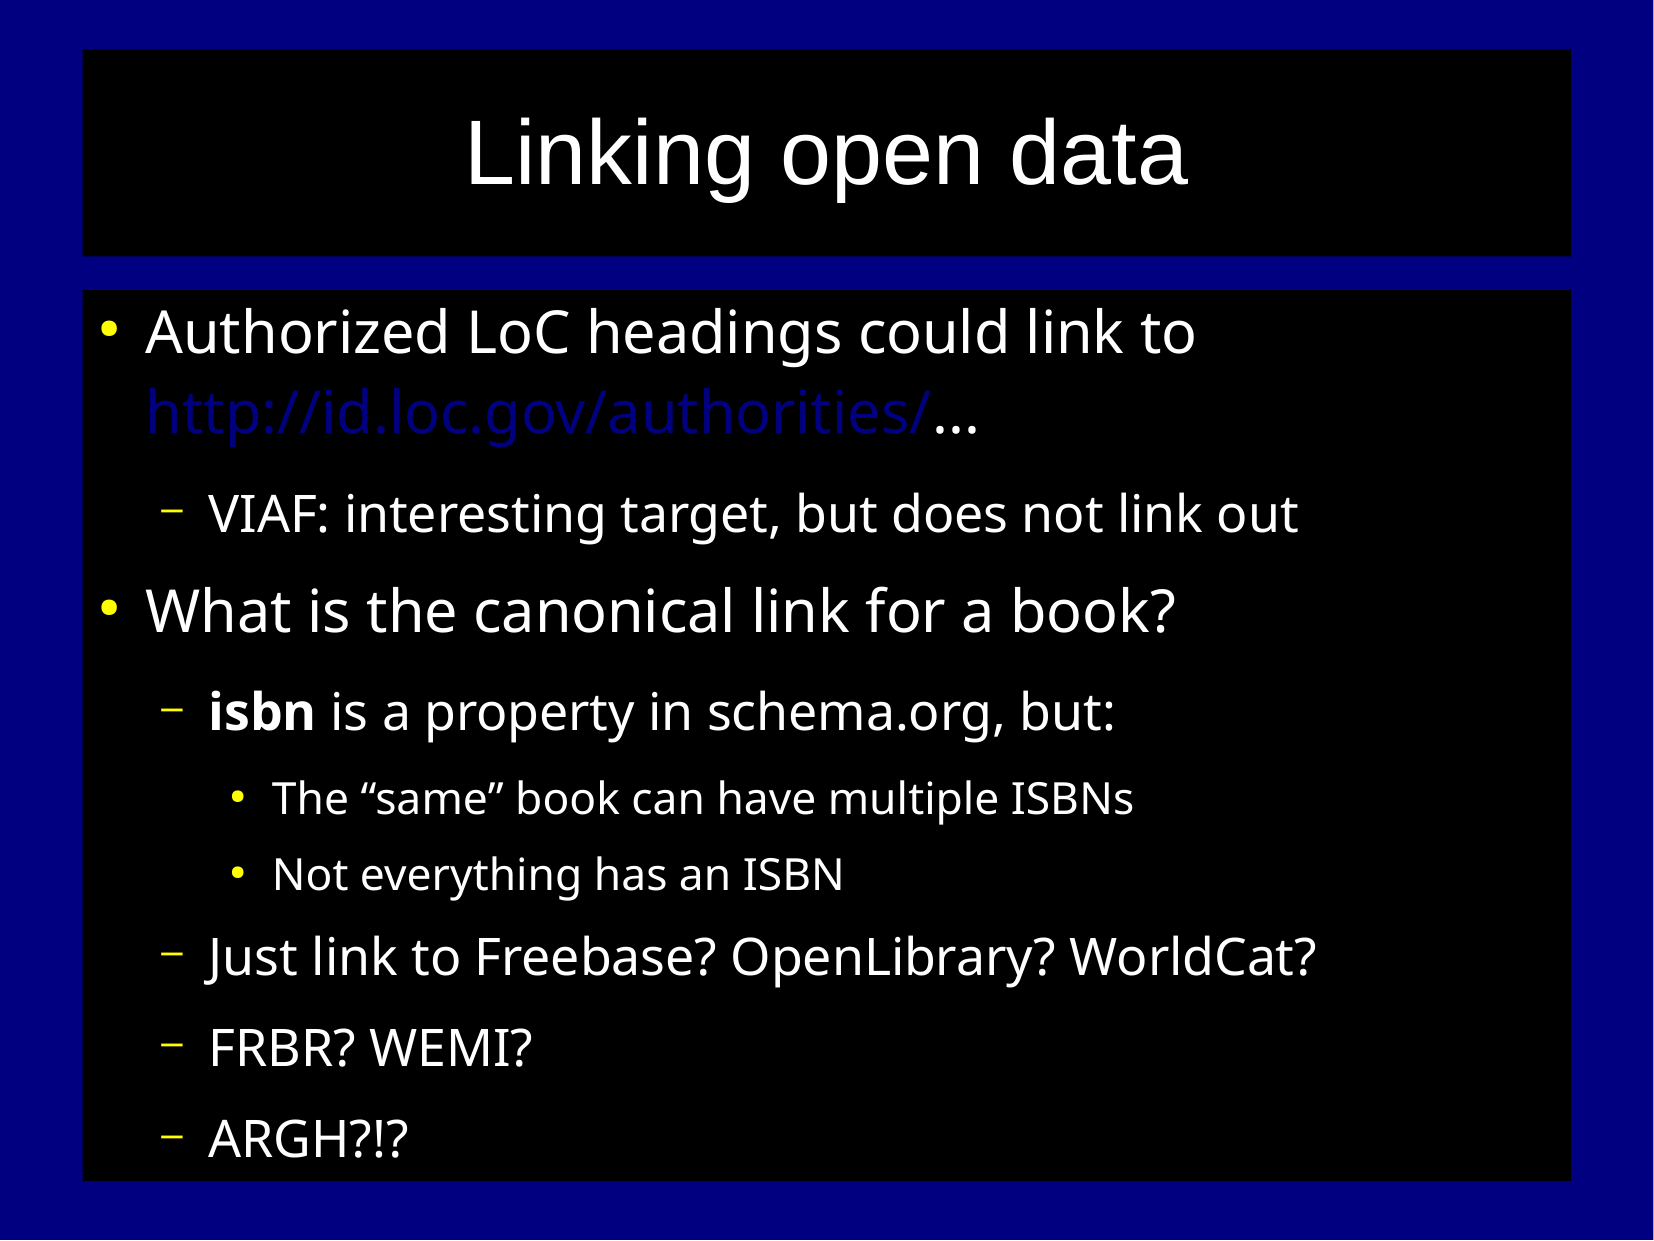

# Linking open data
Authorized LoC headings could link to http://id.loc.gov/authorities/...
VIAF: interesting target, but does not link out
What is the canonical link for a book?
isbn is a property in schema.org, but:
The “same” book can have multiple ISBNs
Not everything has an ISBN
Just link to Freebase? OpenLibrary? WorldCat?
FRBR? WEMI?
ARGH?!?